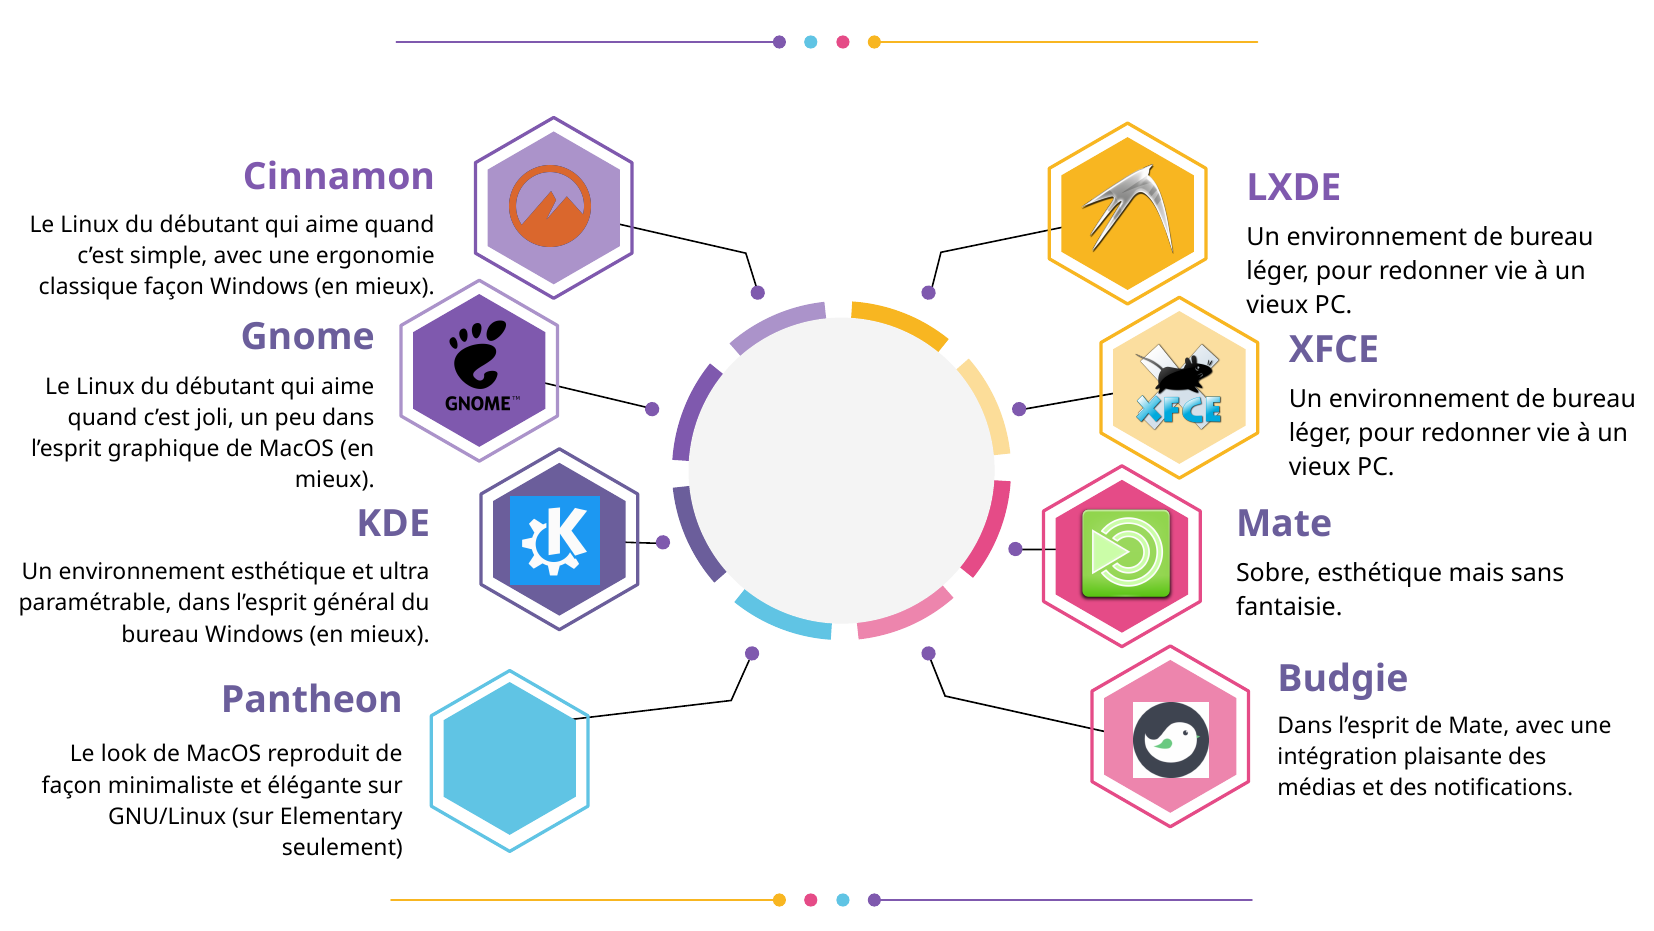

# Cinnamon
LXDE
Le Linux du débutant qui aime quand c’est simple, avec une ergonomie classique façon Windows (en mieux).
Un environnement de bureau léger, pour redonner vie à un vieux PC.
Gnome
XFCE
Le Linux du débutant qui aime quand c’est joli, un peu dans l’esprit graphique de MacOS (en mieux).
Un environnement de bureau léger, pour redonner vie à un vieux PC.
KDE
Mate
Sobre, esthétique mais sans fantaisie.
Un environnement esthétique et ultra paramétrable, dans l’esprit général du bureau Windows (en mieux).
Budgie
Pantheon
Dans l’esprit de Mate, avec une intégration plaisante des médias et des notifications.
Le look de MacOS reproduit de façon minimaliste et élégante sur GNU/Linux (sur Elementary seulement)